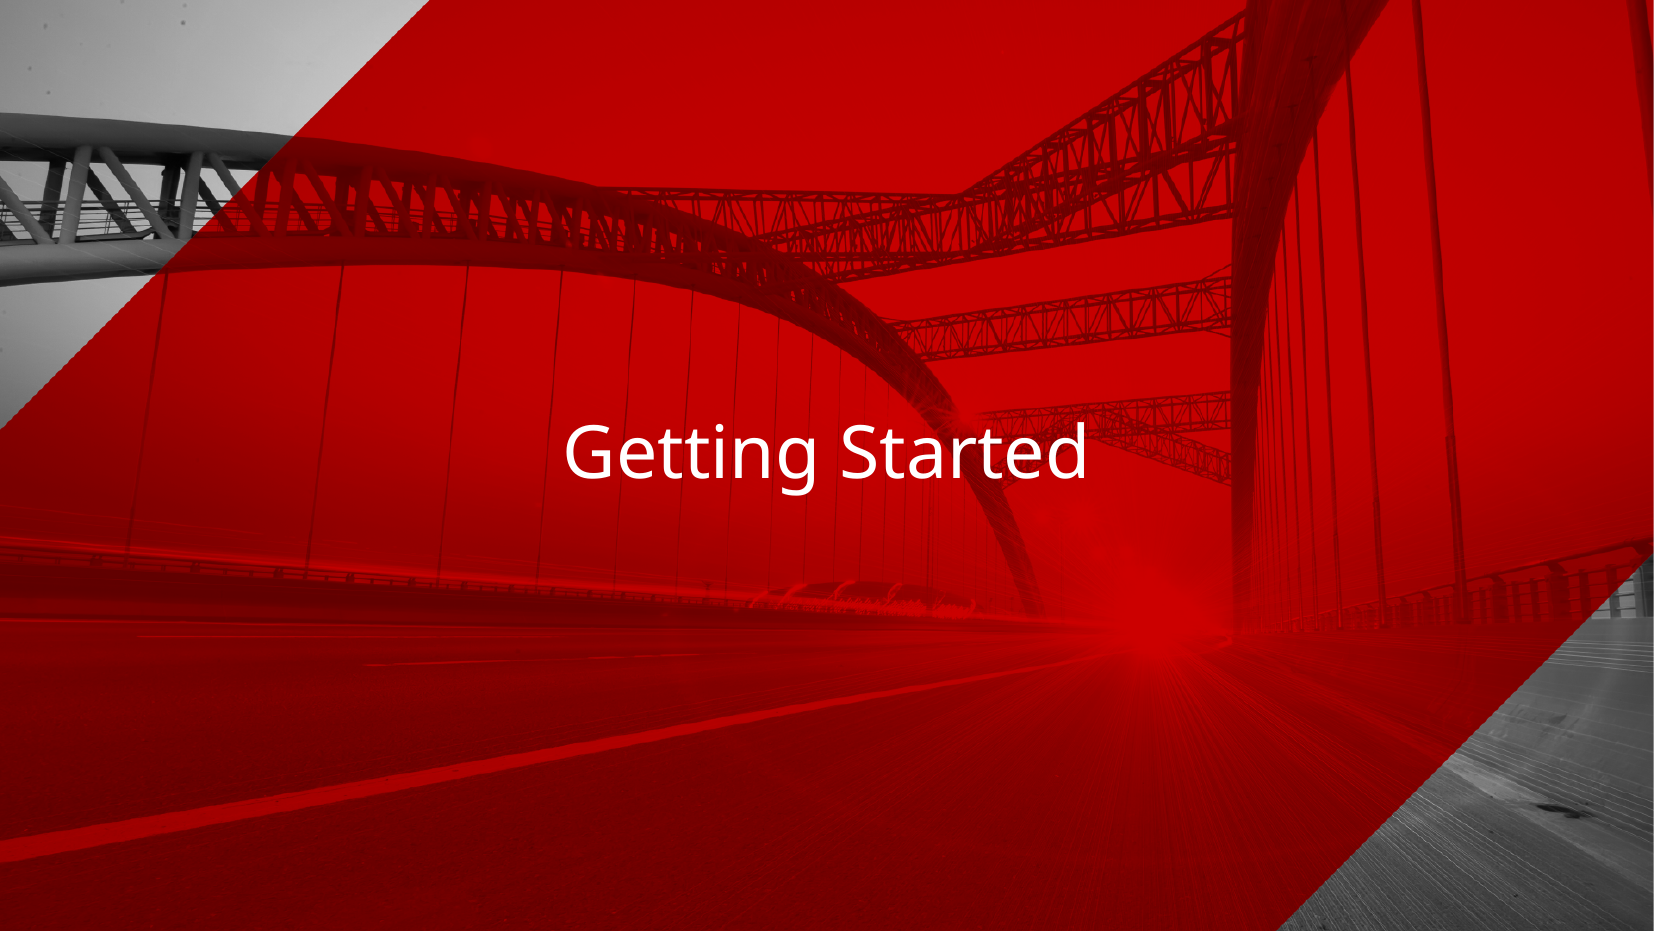

# Getting Started
INSERT DESIGNATOR, IF NEEDED
2